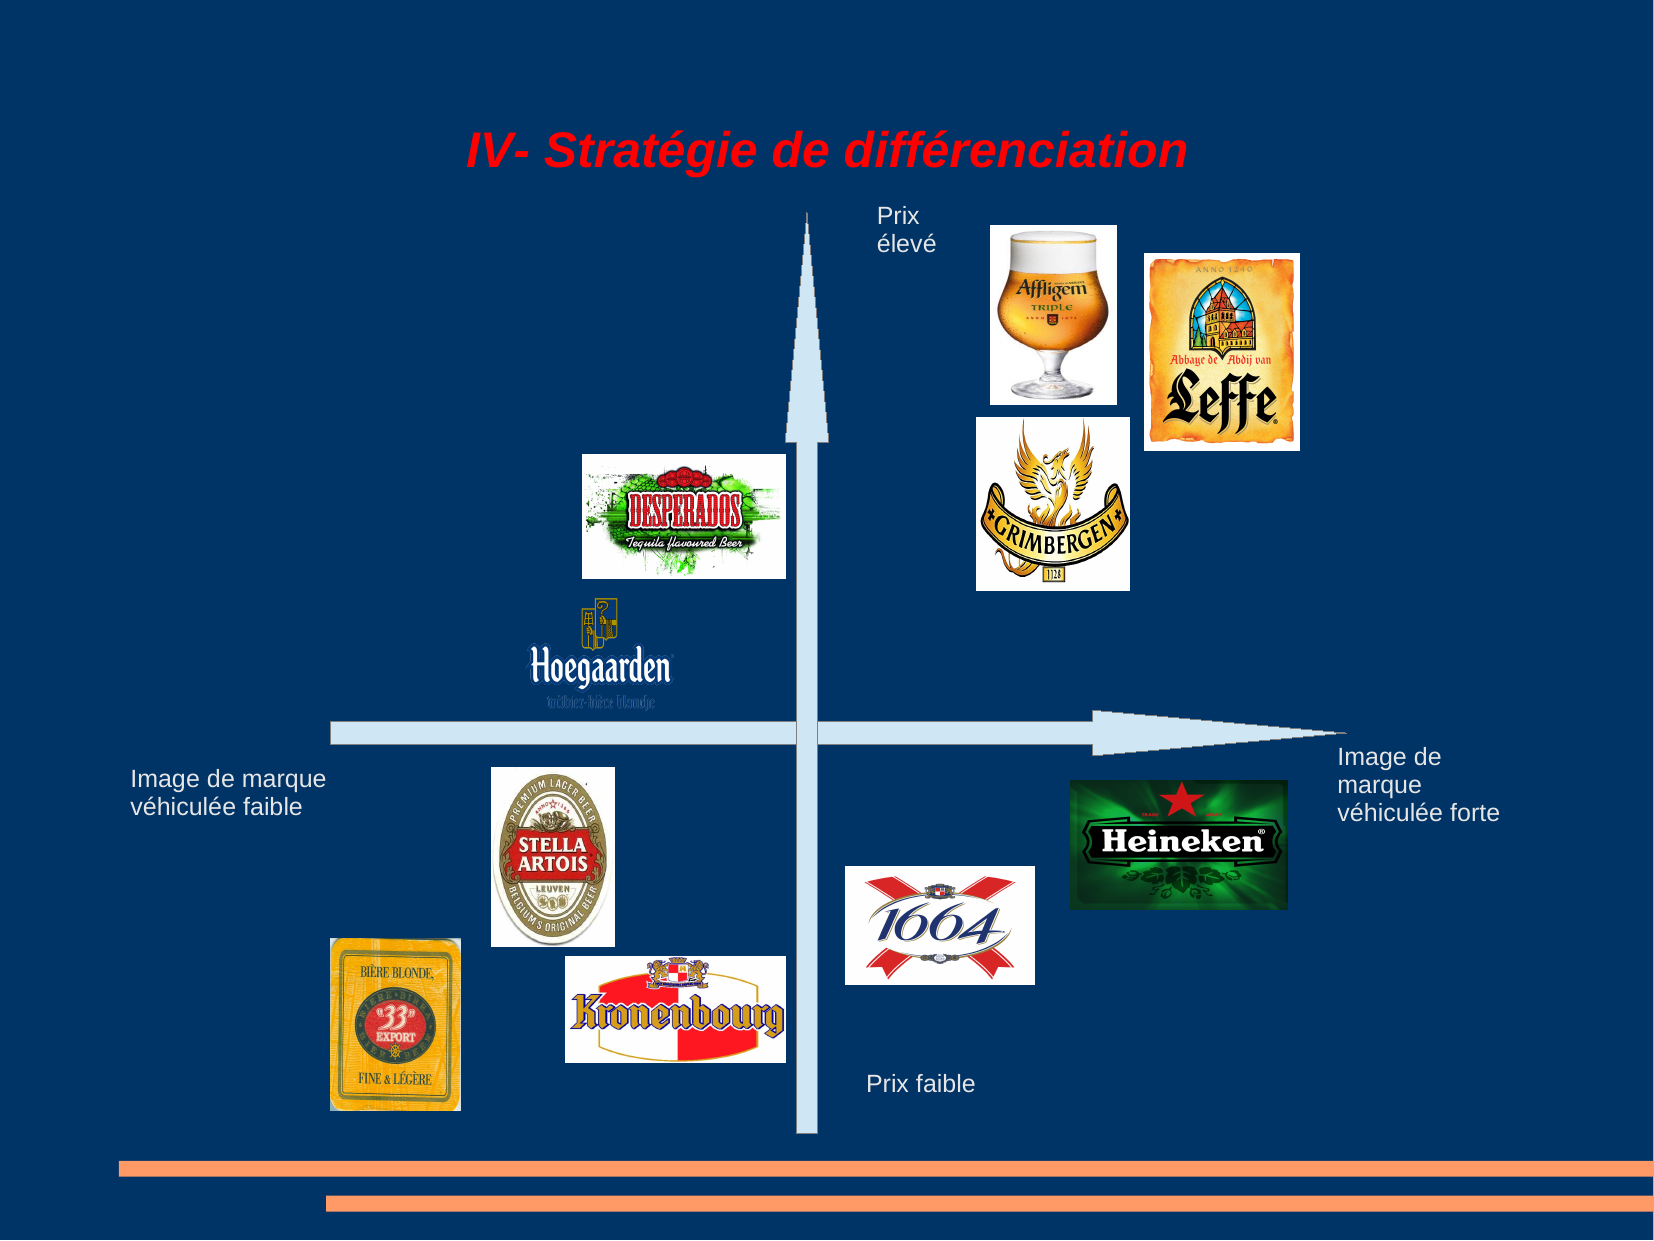

# IV- Stratégie de différenciation
Prix élevé
Image de marque véhiculée forte
Image de marque véhiculée faible
Prix faible